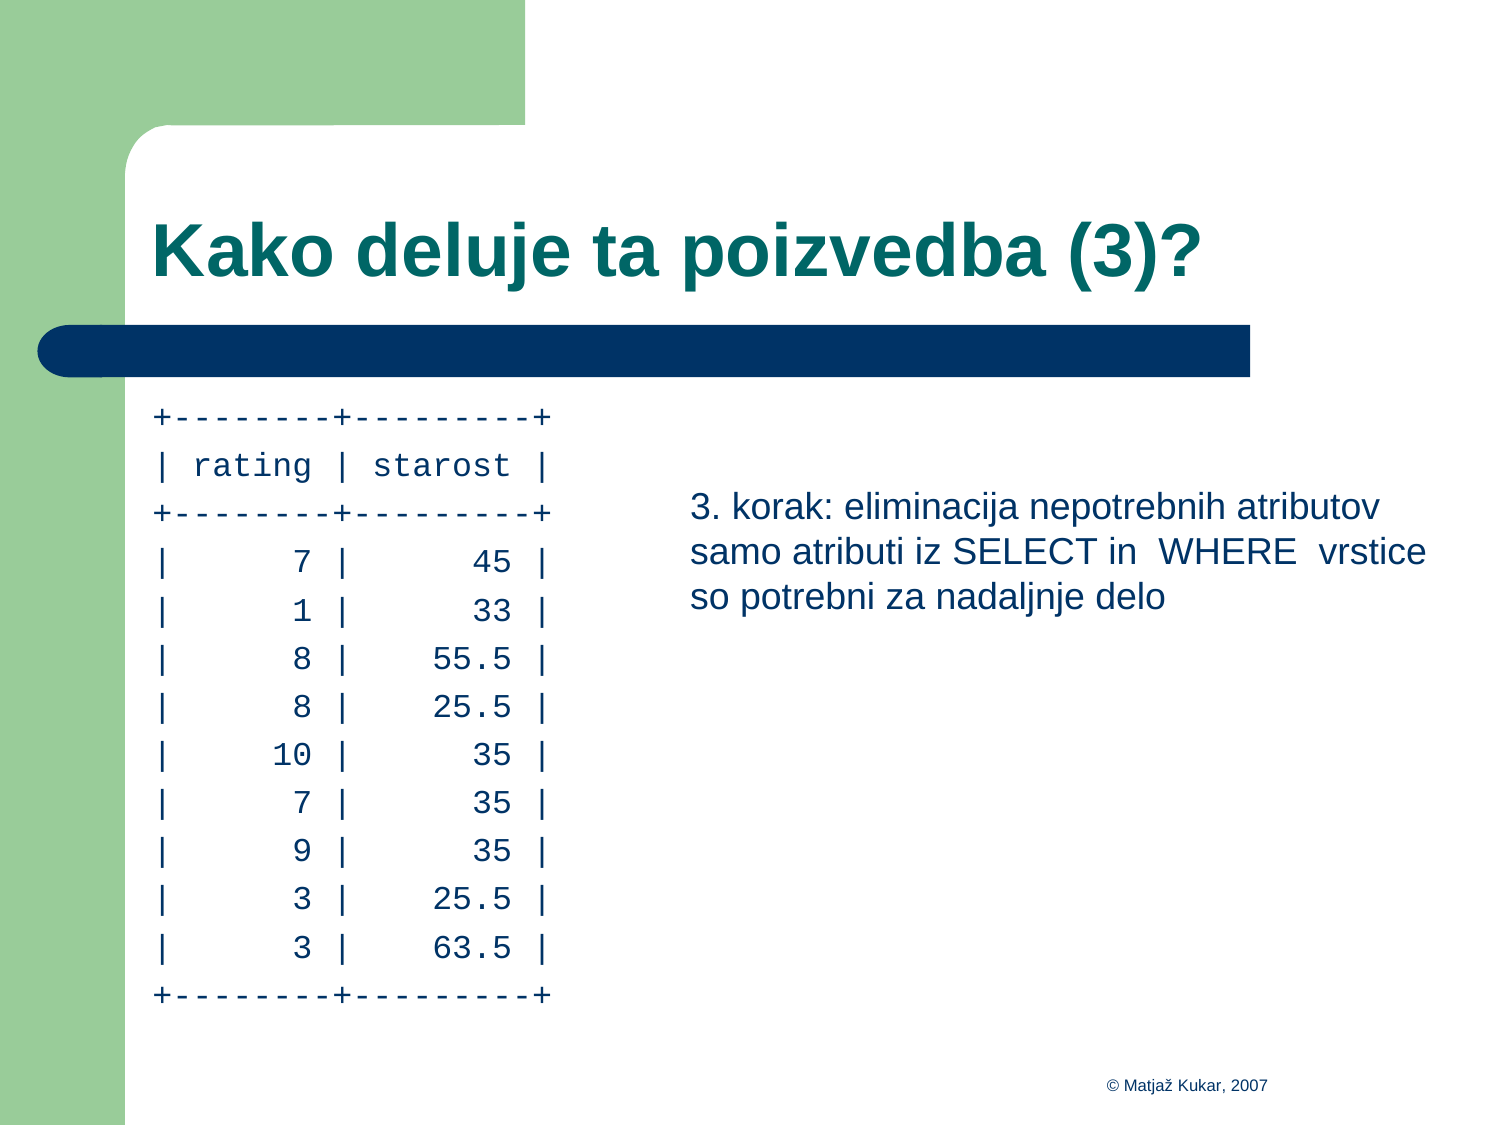

# Kako deluje ta poizvedba (3)?
+--------+---------+
| rating | starost |
+--------+---------+
| 7 | 45 |
| 1 | 33 |
| 8 | 55.5 |
| 8 | 25.5 |
| 10 | 35 |
| 7 | 35 |
| 9 | 35 |
| 3 | 25.5 |
| 3 | 63.5 |
+--------+---------+
3. korak: eliminacija nepotrebnih atributov
samo atributi iz SELECT in WHERE vrstice
so potrebni za nadaljnje delo
© Matjaž Kukar, 2007